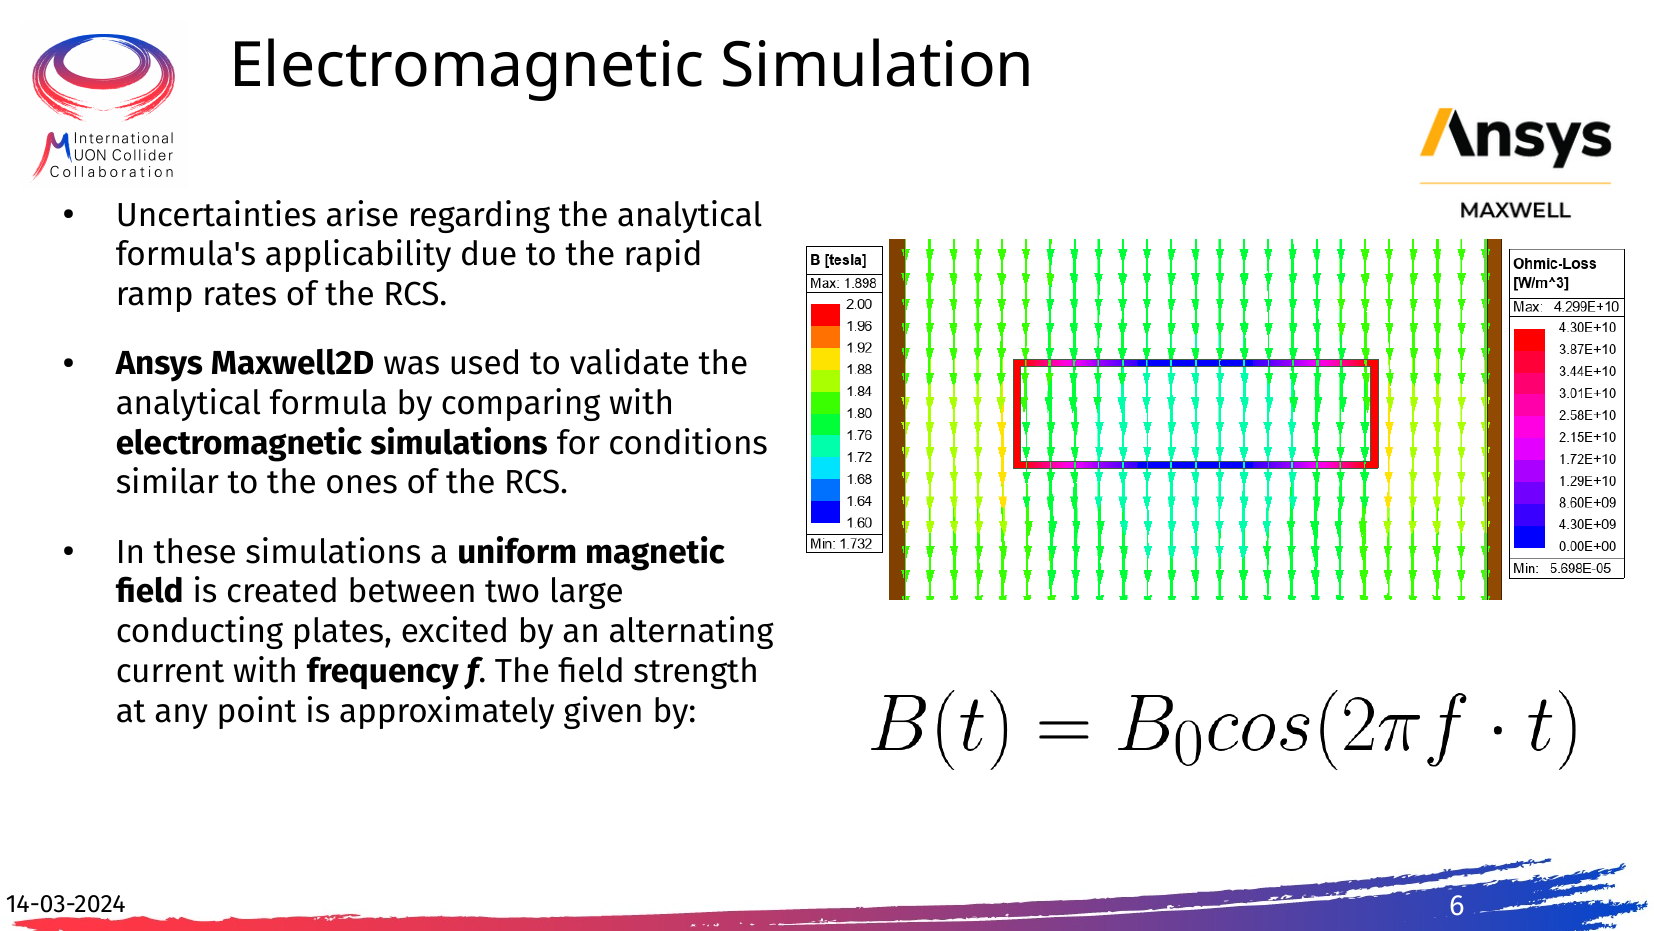

# Electromagnetic Simulation
Uncertainties arise regarding the analytical formula's applicability due to the rapid ramp rates of the RCS.
Ansys Maxwell2D was used to validate the analytical formula by comparing with electromagnetic simulations for conditions similar to the ones of the RCS.
In these simulations a uniform magnetic field is created between two large conducting plates, excited by an alternating current with frequency f. The field strength at any point is approximately given by:
14-03-2024
6